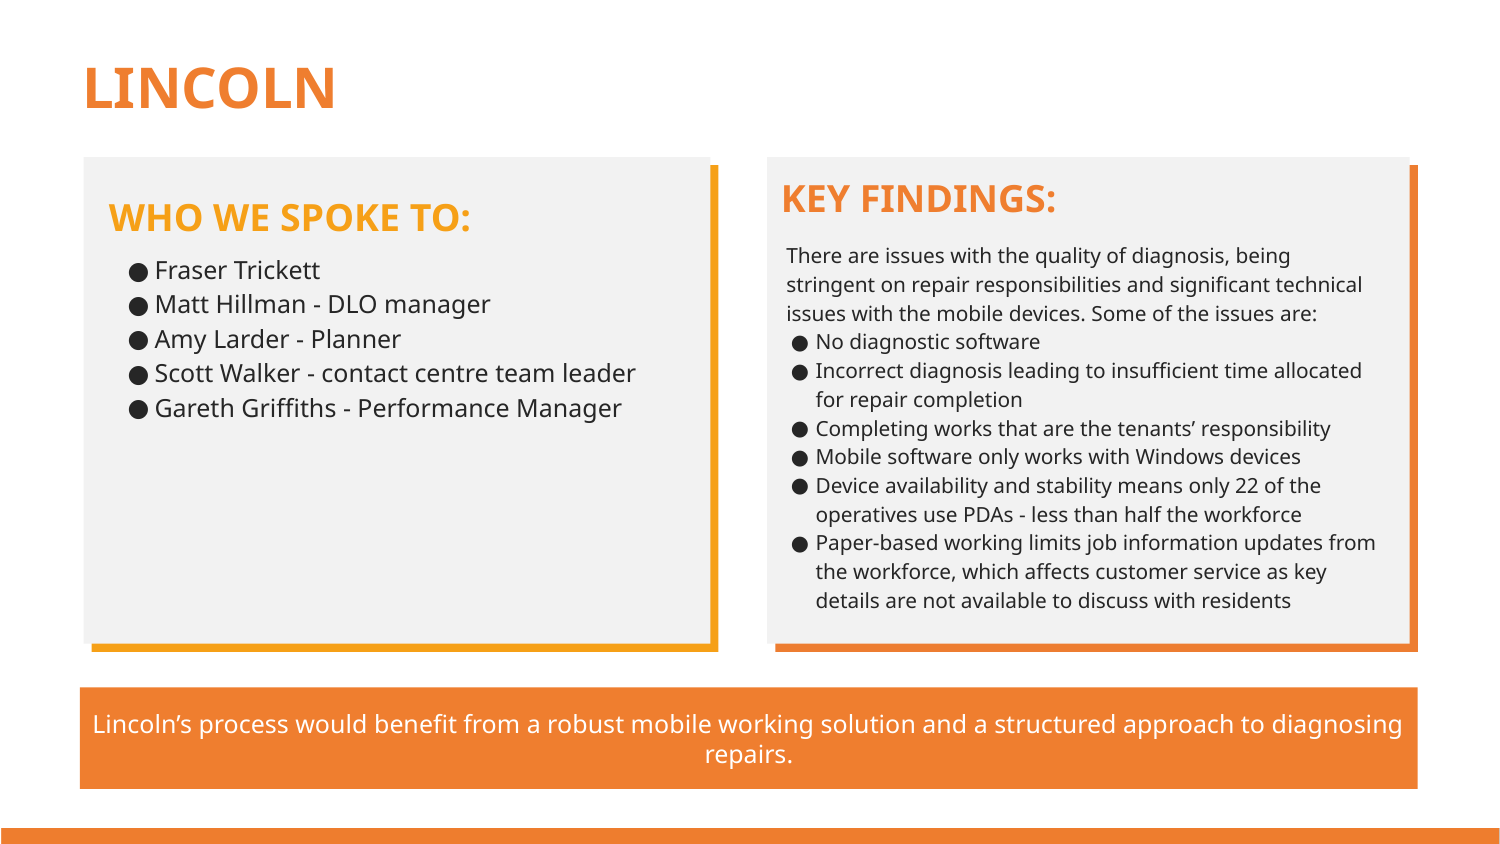

LINCOLN
KEY FINDINGS:
WHO WE SPOKE TO:
There are issues with the quality of diagnosis, being stringent on repair responsibilities and significant technical issues with the mobile devices. Some of the issues are:
No diagnostic software
Incorrect diagnosis leading to insufficient time allocated for repair completion
Completing works that are the tenants’ responsibility
Mobile software only works with Windows devices
Device availability and stability means only 22 of the operatives use PDAs - less than half the workforce
Paper-based working limits job information updates from the workforce, which affects customer service as key details are not available to discuss with residents
Fraser Trickett
Matt Hillman - DLO manager
Amy Larder - Planner
Scott Walker - contact centre team leader
Gareth Griffiths - Performance Manager
Lincoln’s process would benefit from a robust mobile working solution and a structured approach to diagnosing repairs.